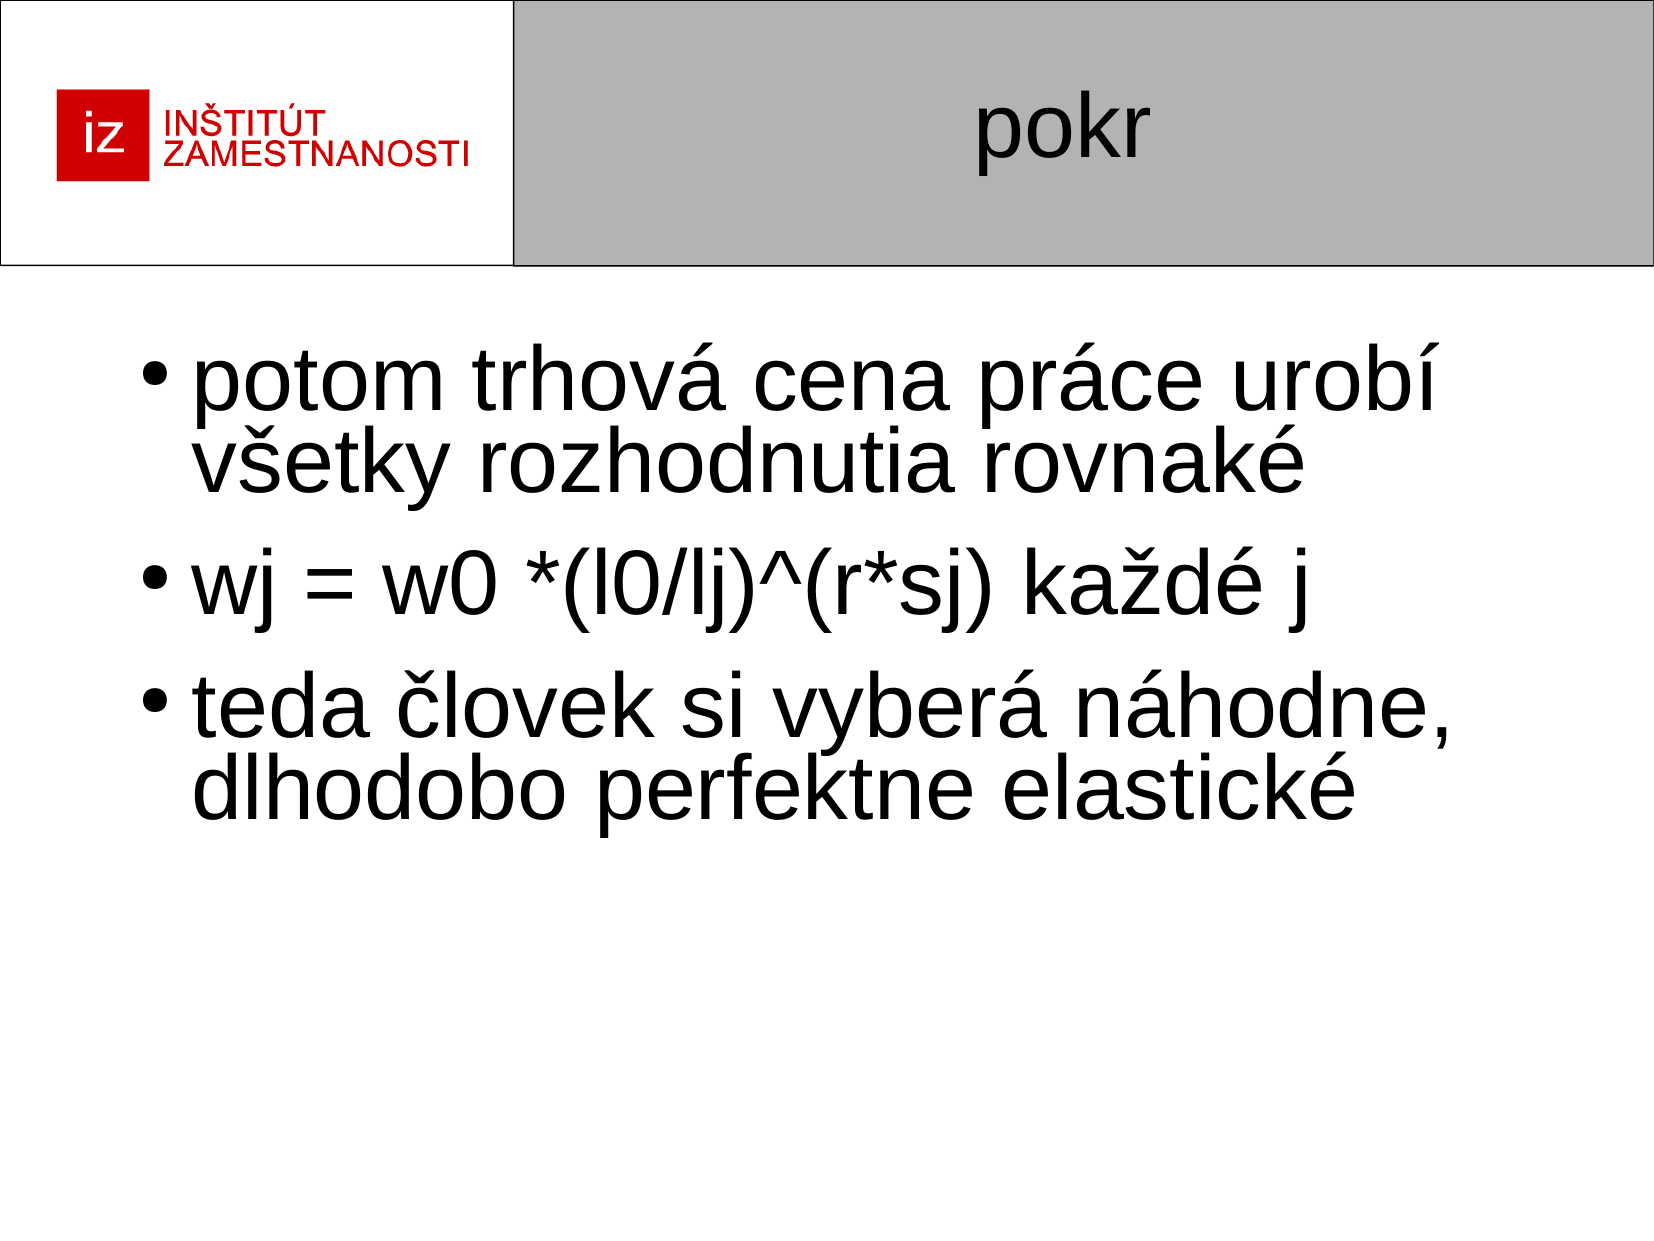

# pokr
potom trhová cena práce urobí všetky rozhodnutia rovnaké
wj = w0 *(l0/lj)^(r*sj) každé j
teda človek si vyberá náhodne, dlhodobo perfektne elastické